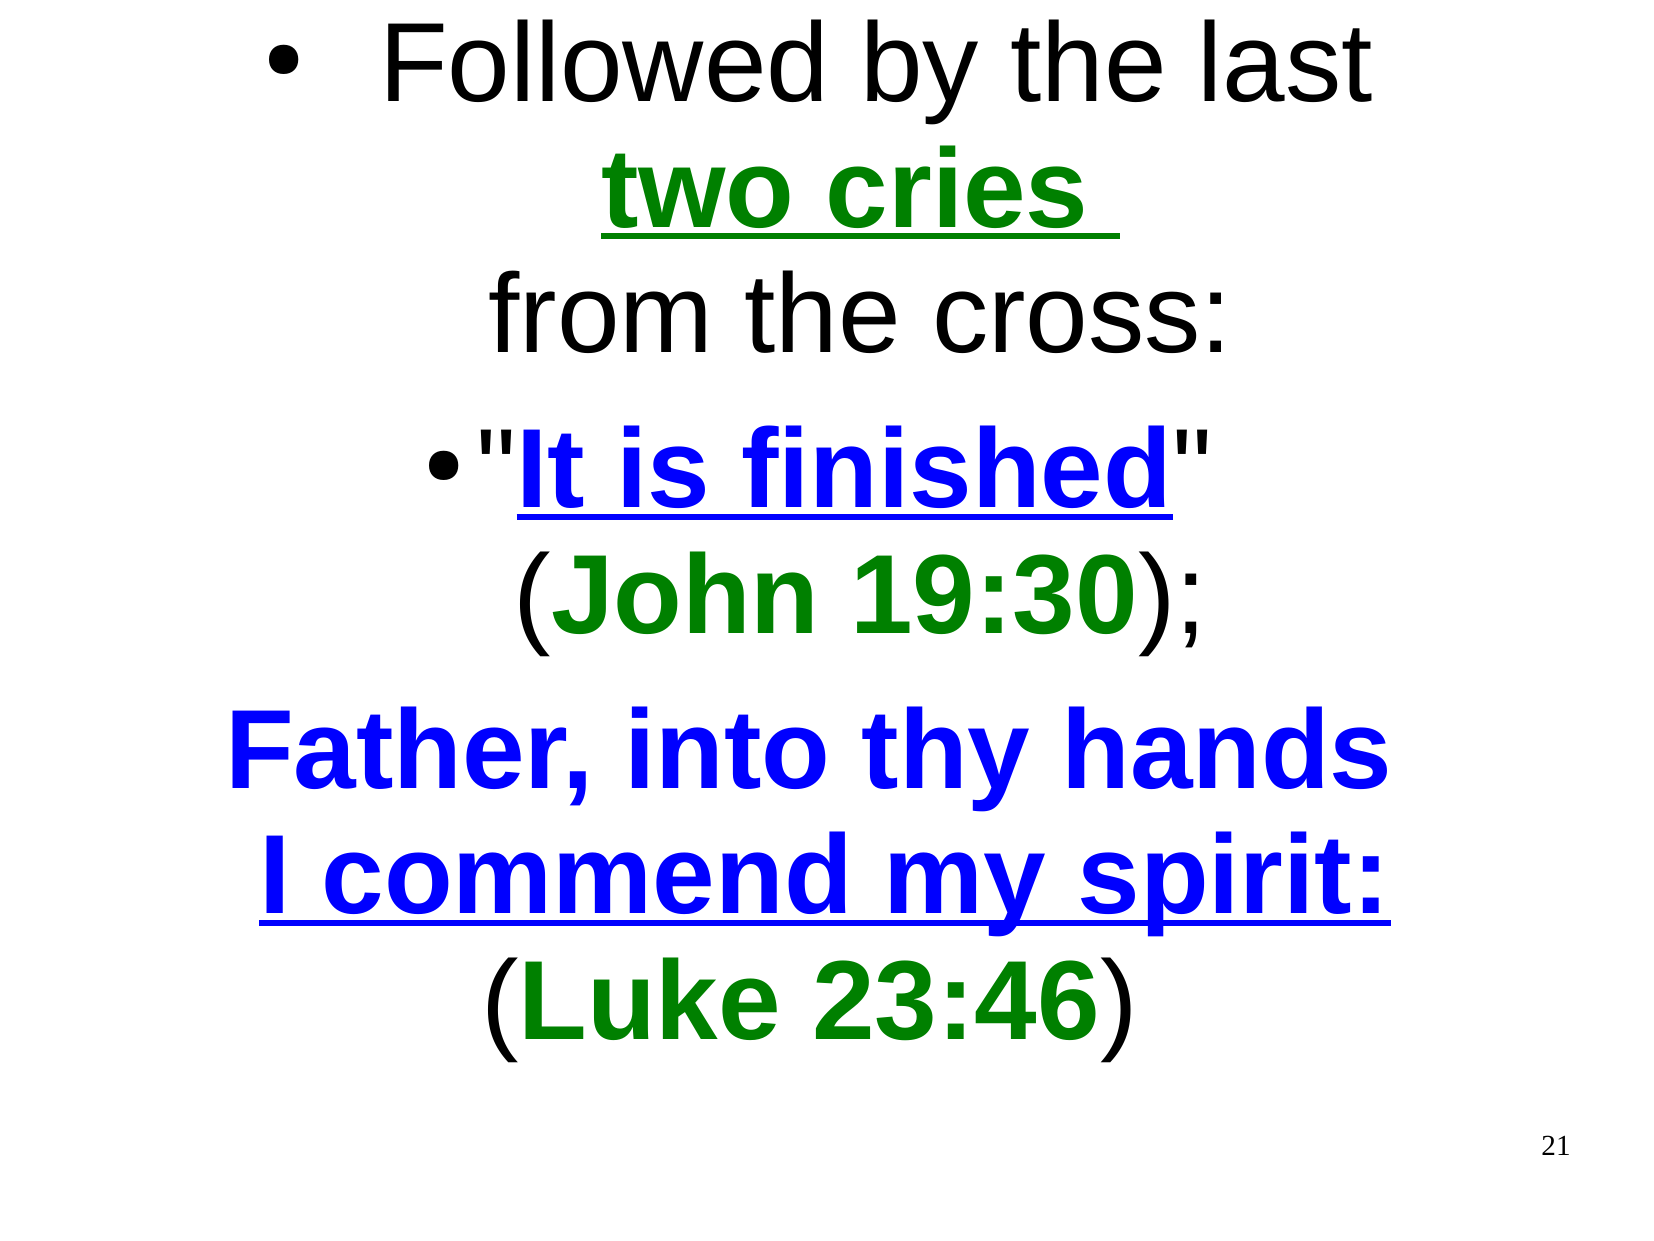

# Followed by the last two cries from the cross:
"It is finished"
(John 19:30);
Father, into thy hands
I commend my spirit:
(Luke 23:46)
21